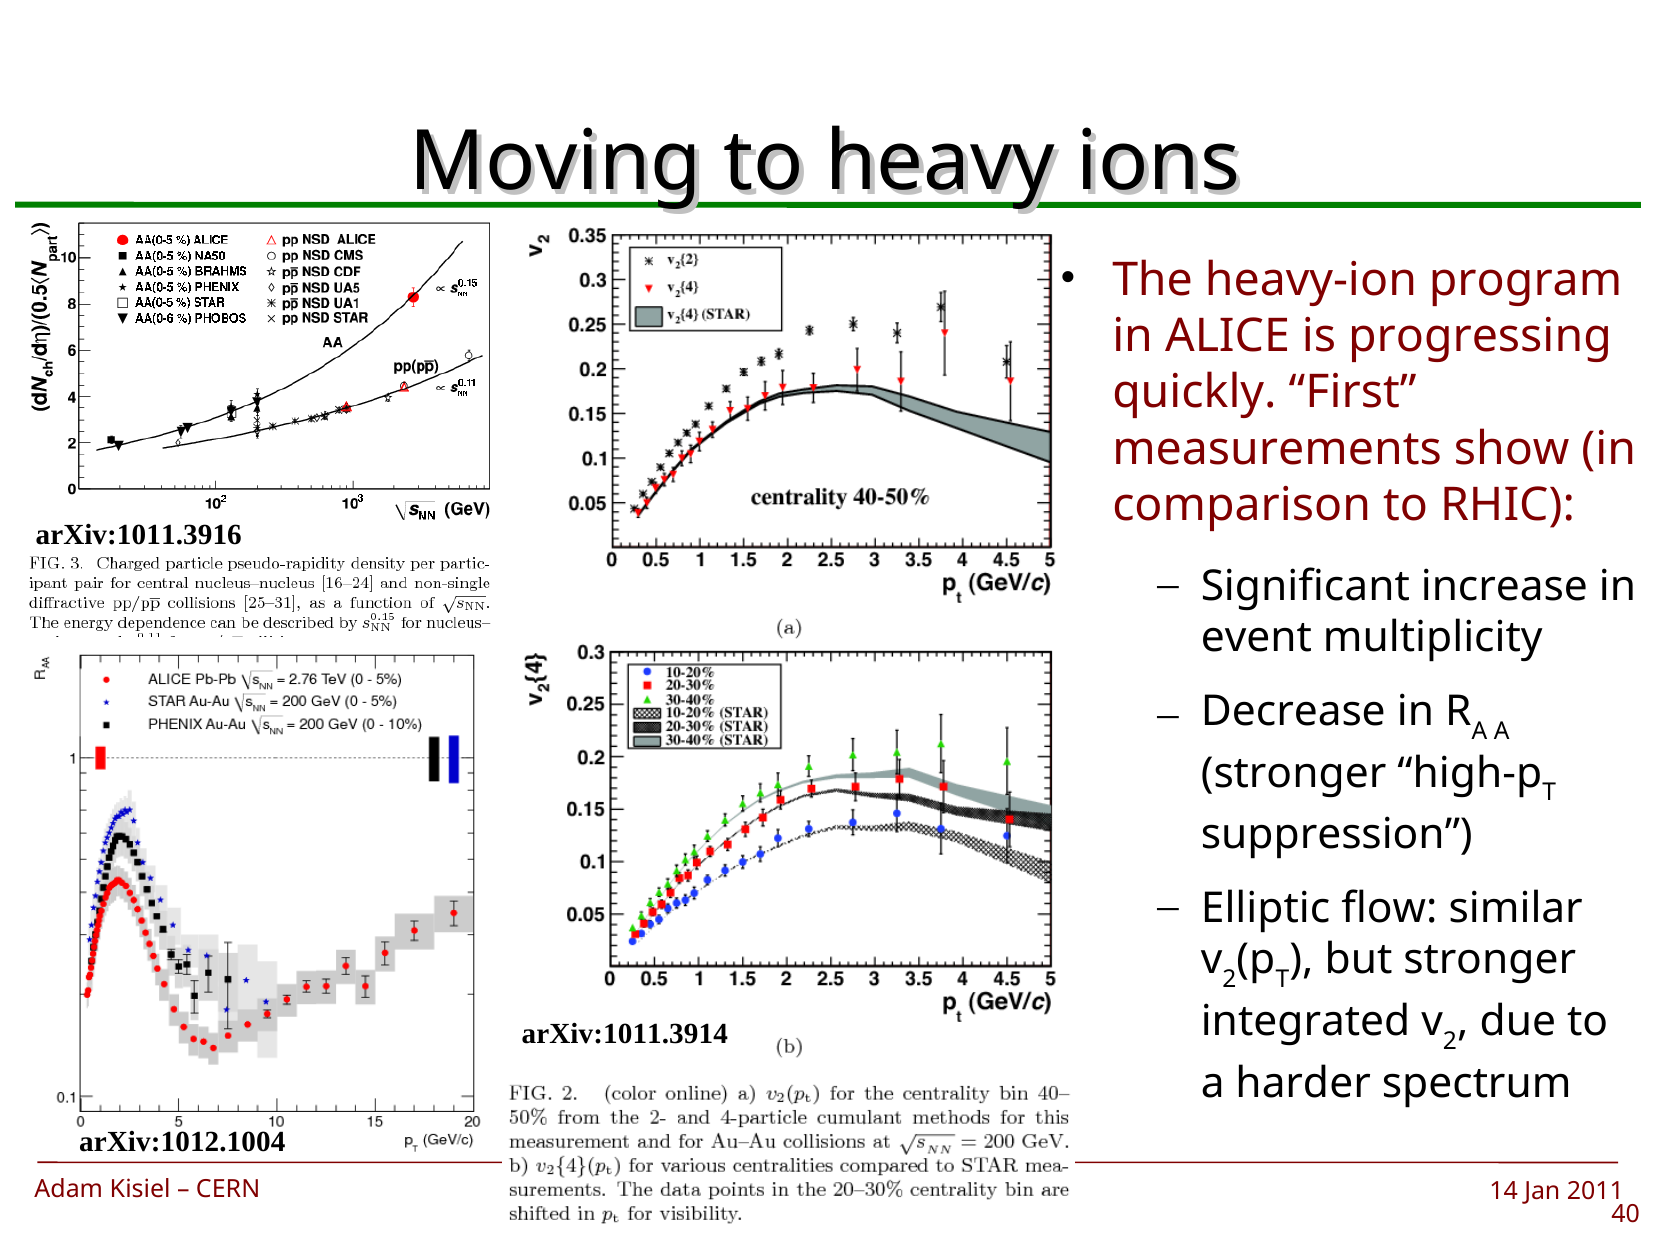

# Moving to heavy ions
The heavy-ion program in ALICE is progressing quickly. “First” measurements show (in comparison to RHIC):
Significant increase in event multiplicity
Decrease in RA A (stronger “high-pT suppression”)
Elliptic flow: similar v2(pT), but stronger integrated v2, due to a harder spectrum
arXiv:1011.3916
arXiv:1011.3914
arXiv:1012.1004